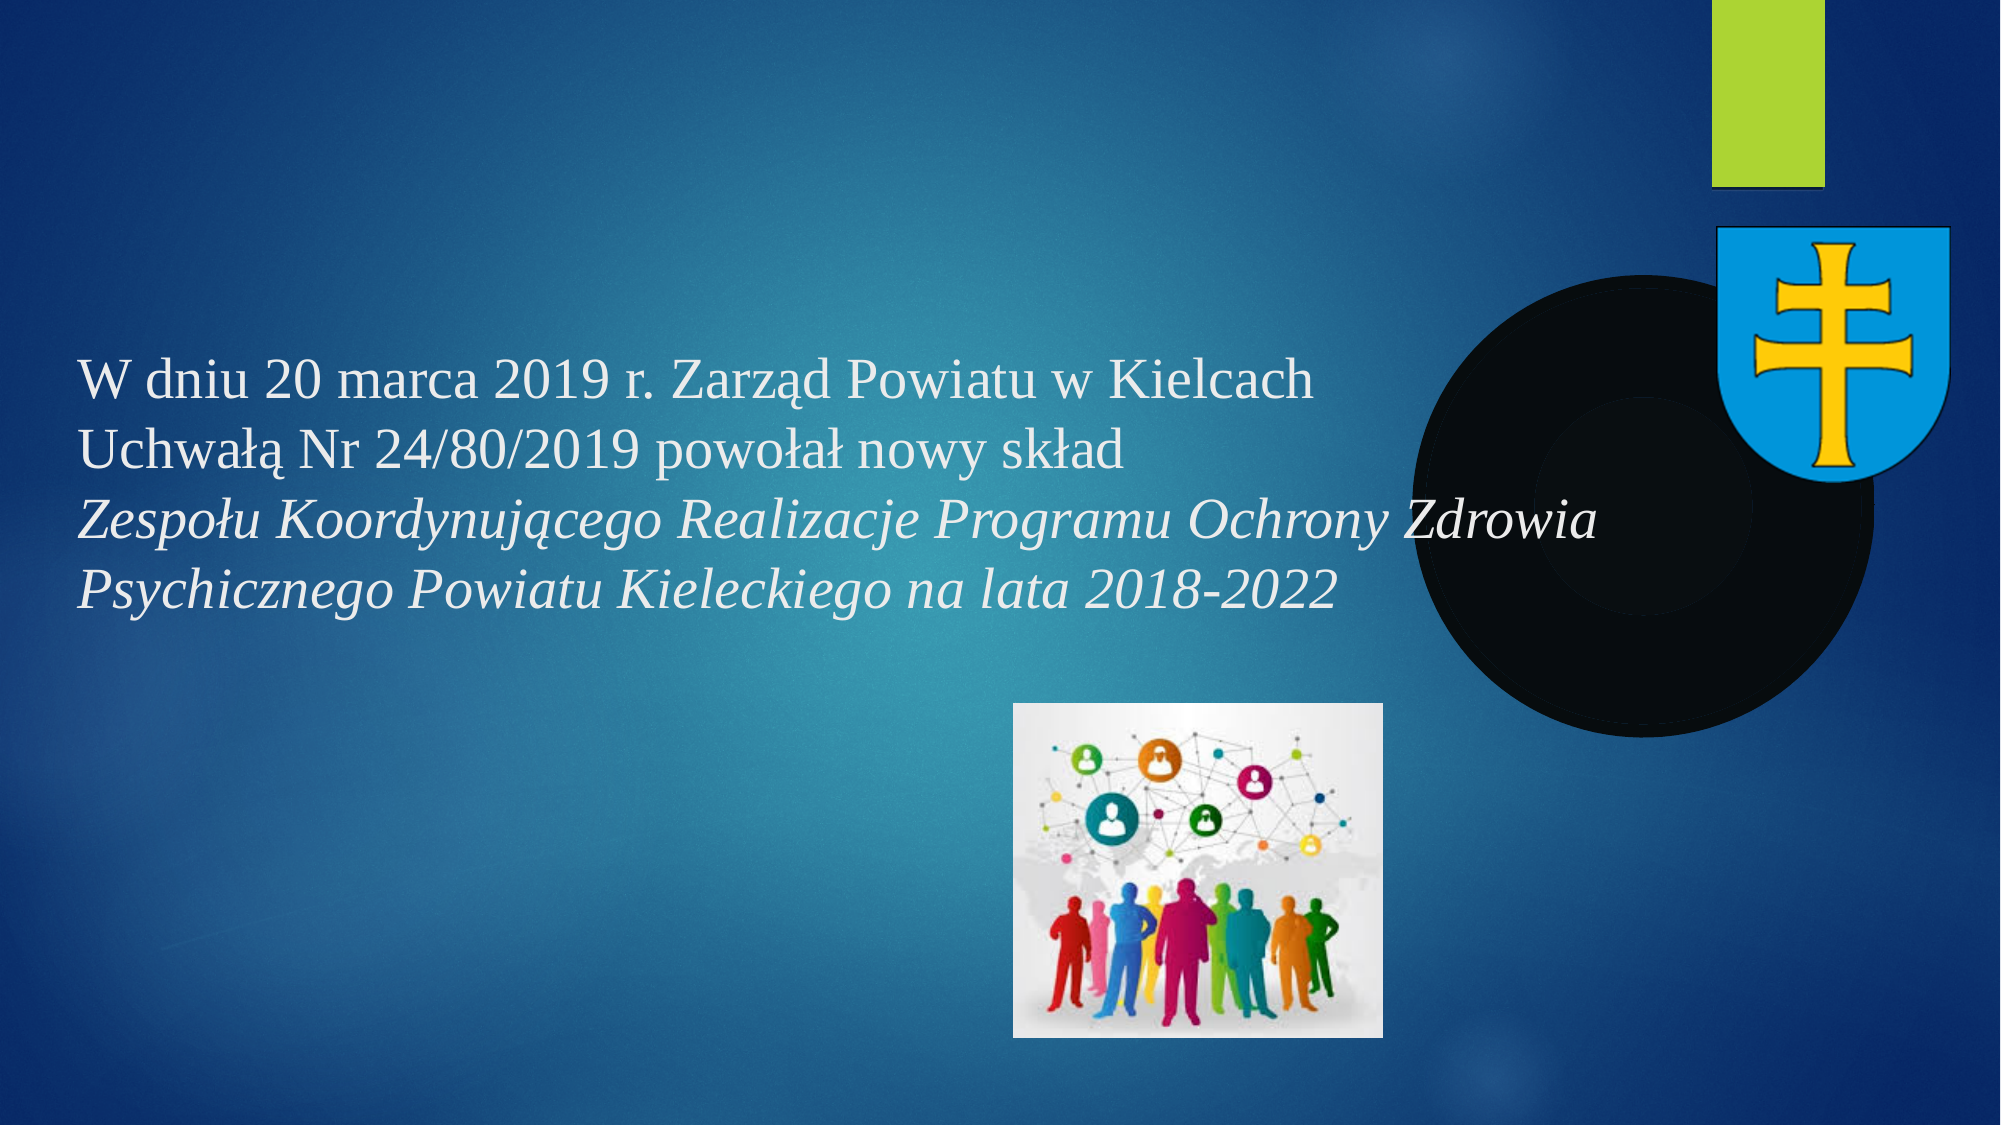

# W dniu 20 marca 2019 r. Zarząd Powiatu w Kielcach Uchwałą Nr 24/80/2019 powołał nowy skład Zespołu Koordynującego Realizacje Programu Ochrony Zdrowia Psychicznego Powiatu Kieleckiego na lata 2018-2022